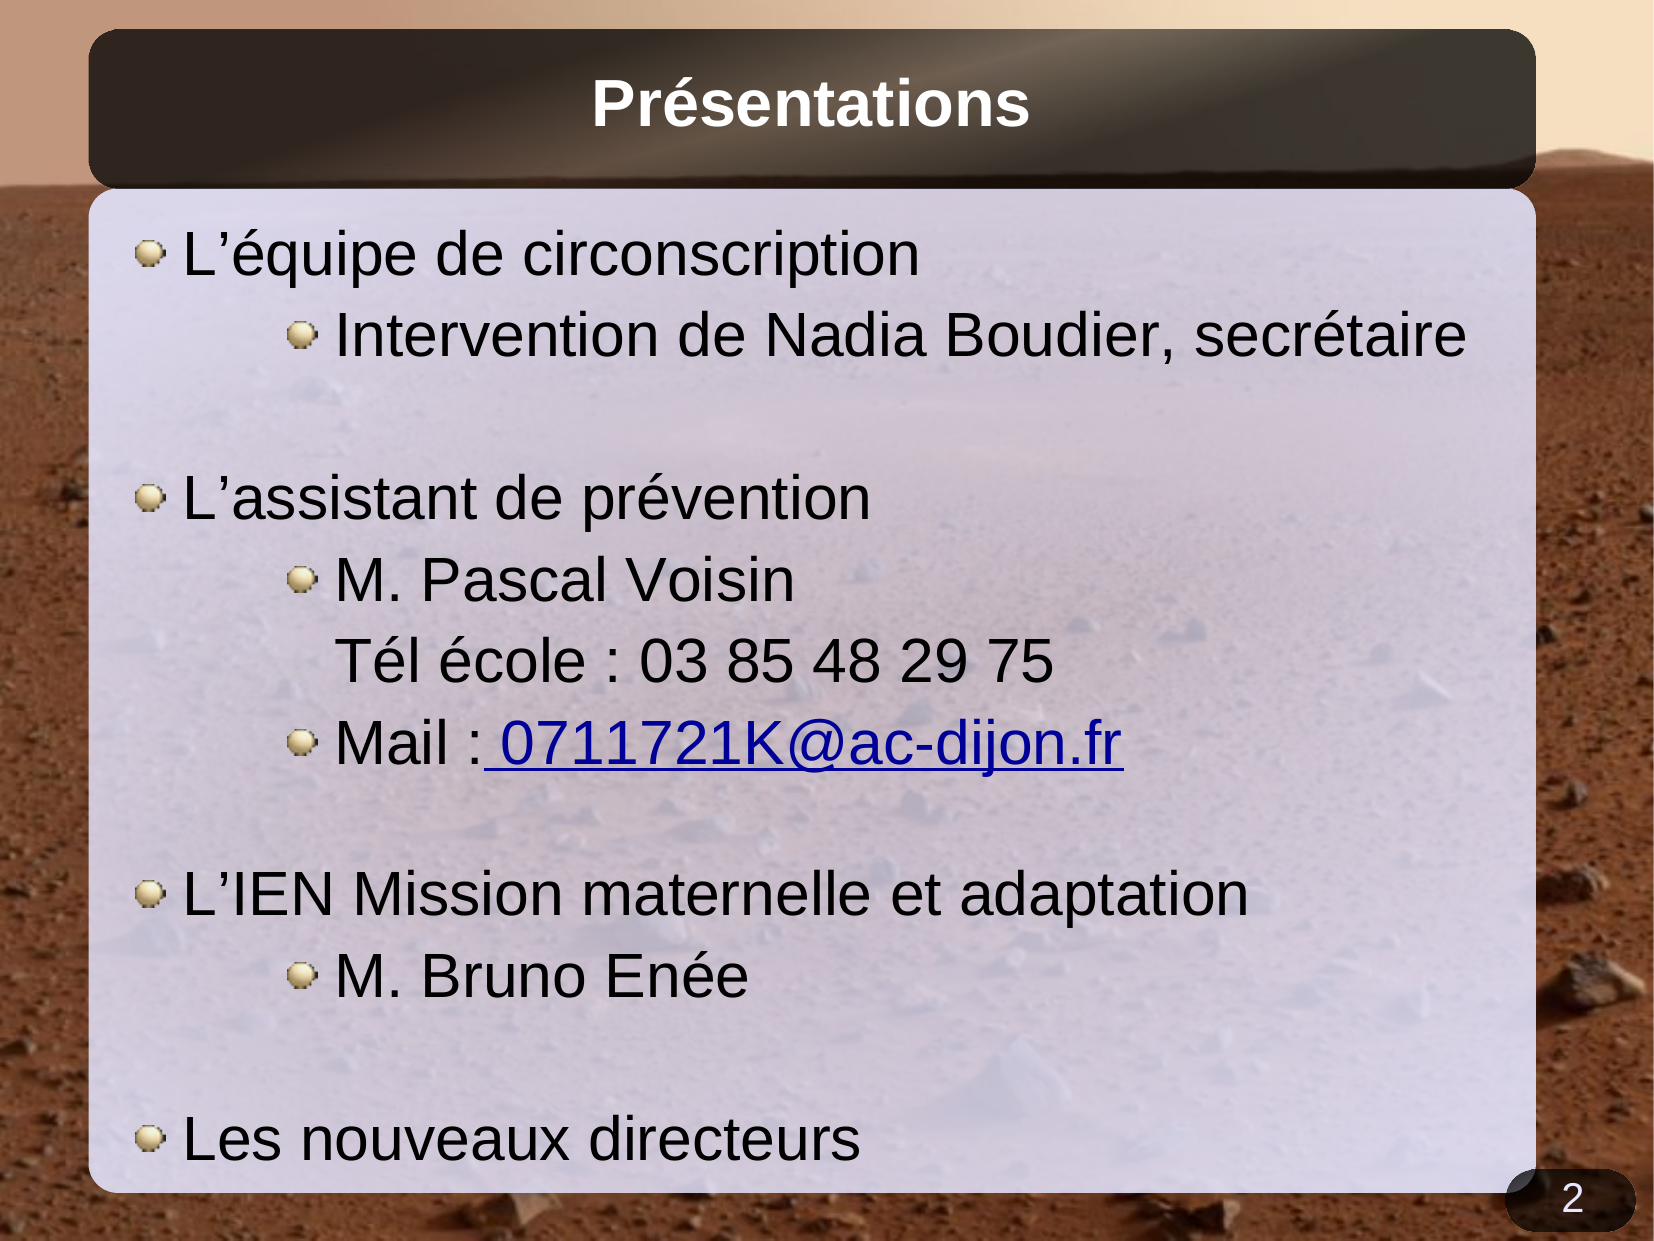

# Présentations
 L’équipe de circonscription
 Intervention de Nadia Boudier, secrétaire
 L’assistant de prévention
 M. Pascal Voisin
 Tél école : 03 85 48 29 75
 Mail : 0711721K@ac-dijon.fr
 L’IEN Mission maternelle et adaptation
 M. Bruno Enée
 Les nouveaux directeurs